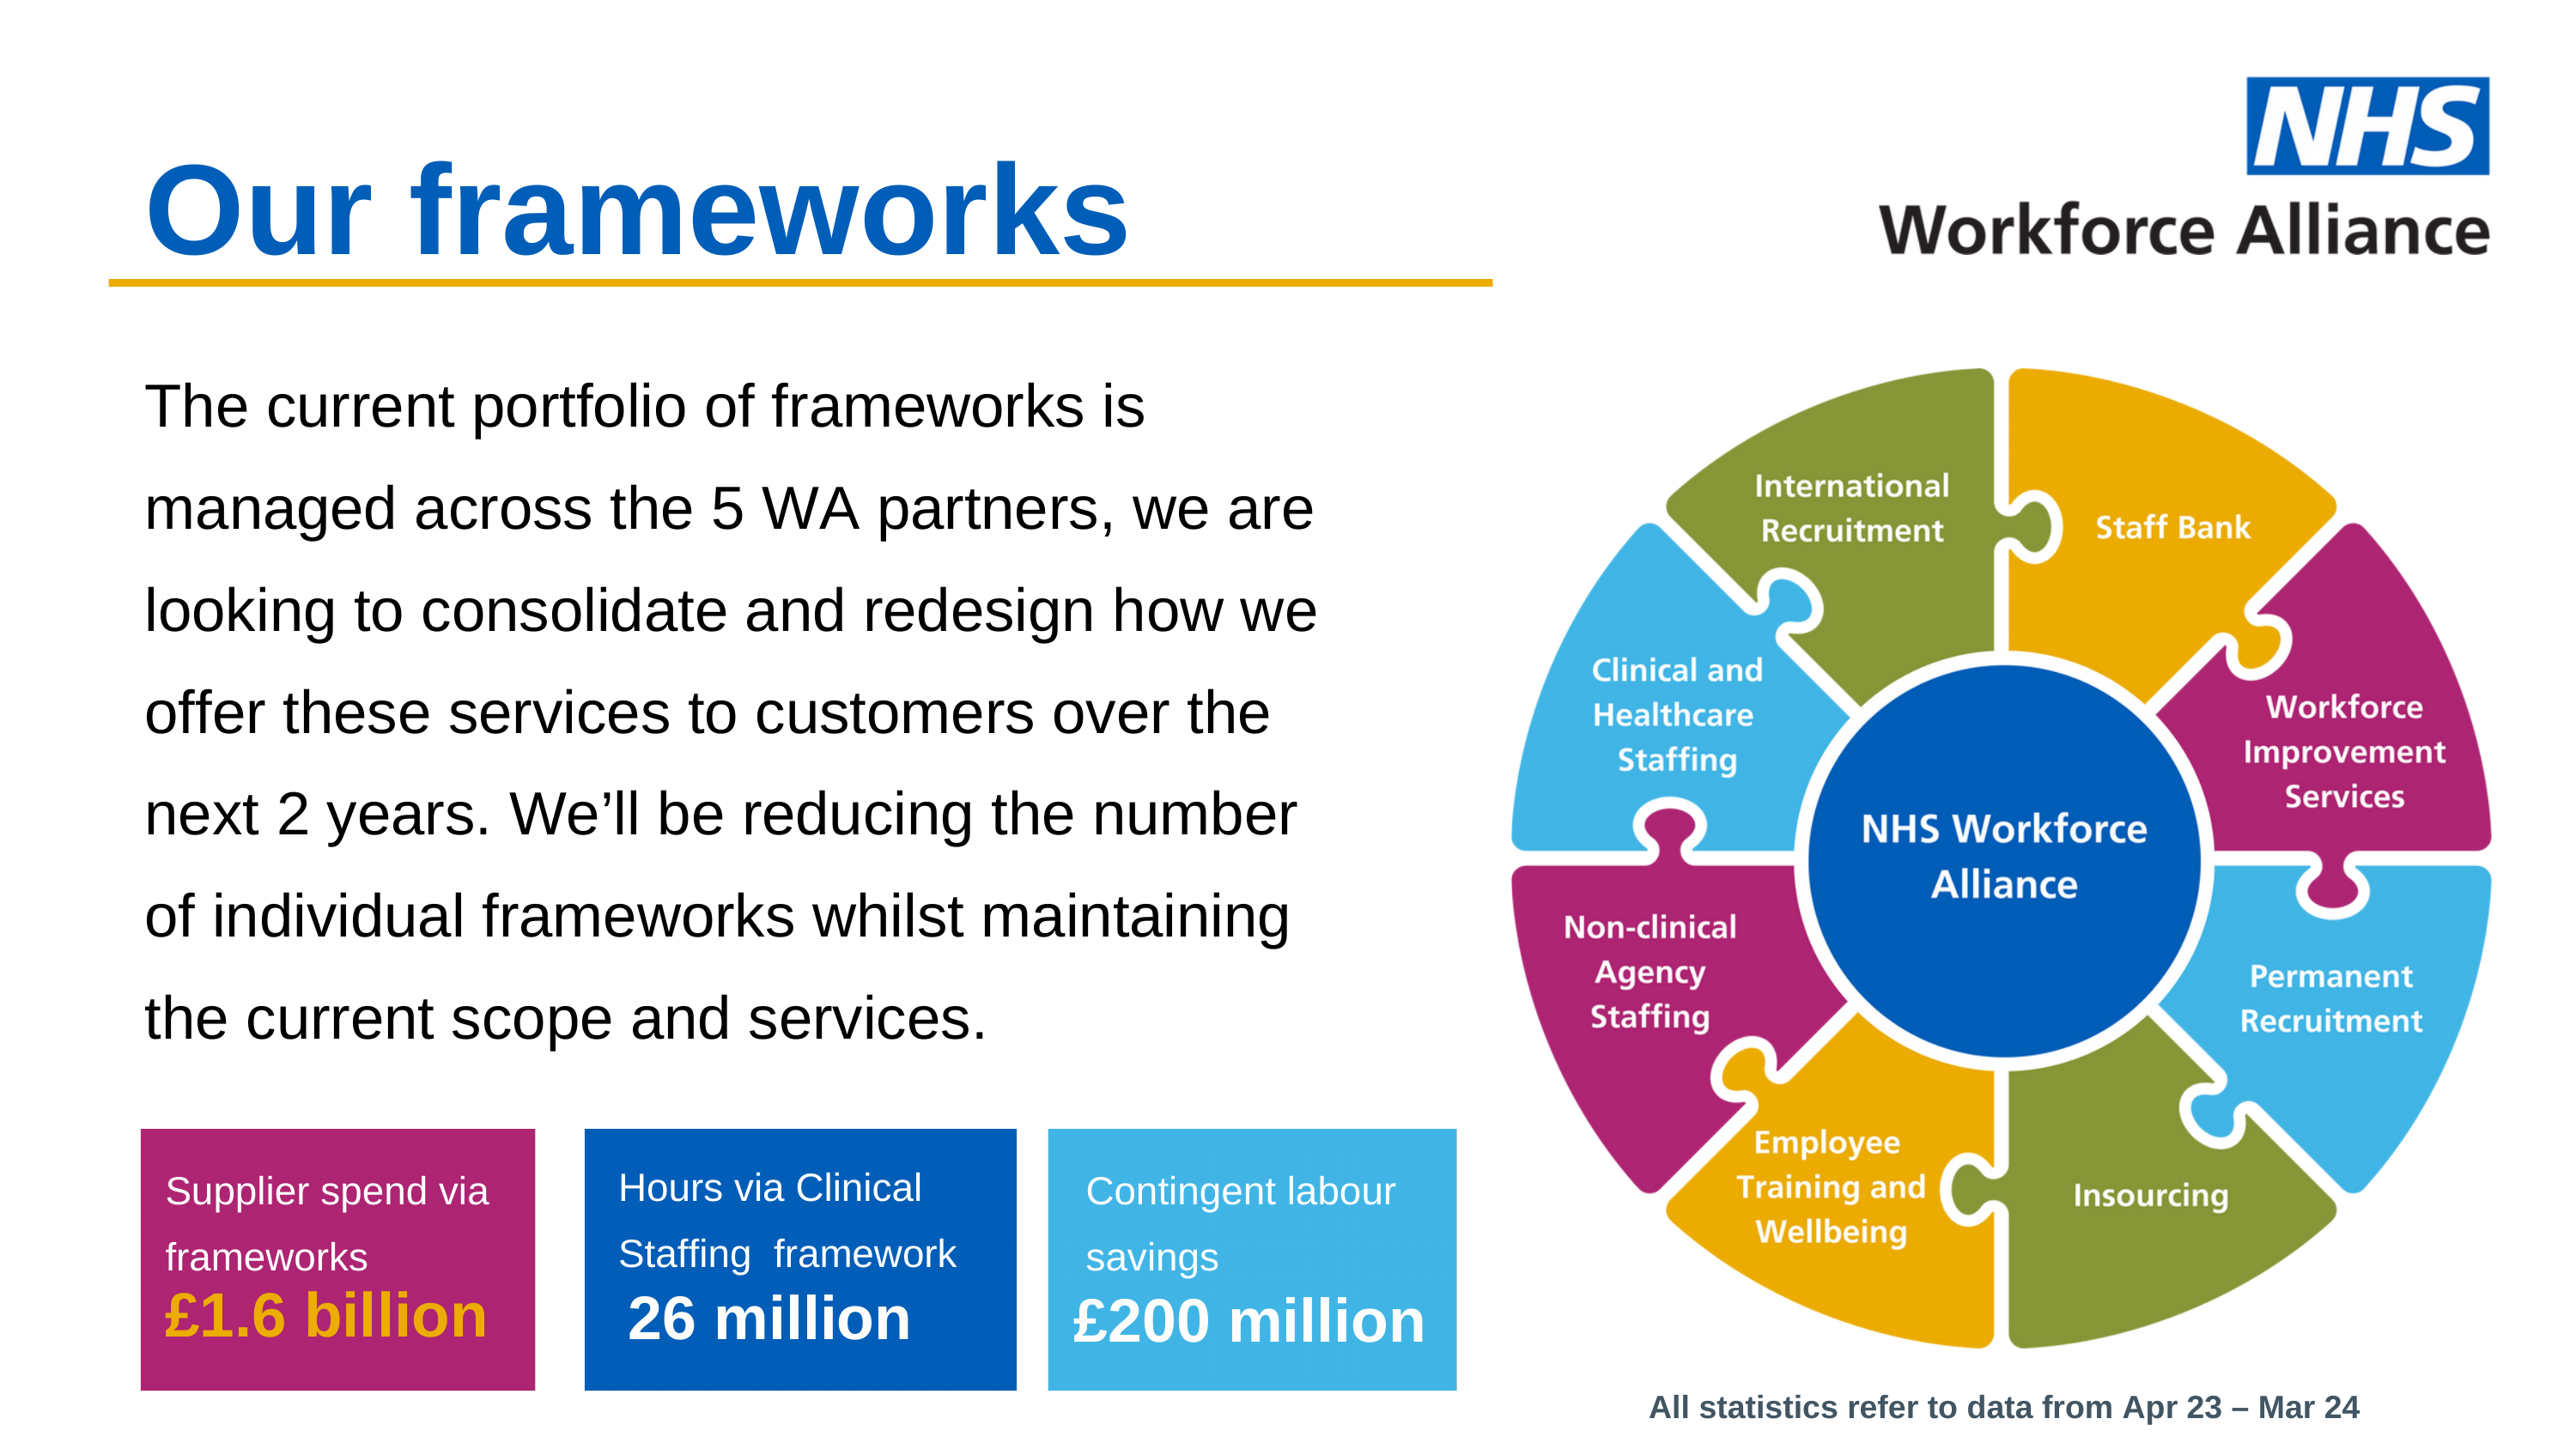

Our frameworks
The current portfolio of frameworks is managed across the 5 WA partners, we are looking to consolidate and redesign how we offer these services to customers over the next 2 years. We’ll be reducing the number of individual frameworks whilst maintaining the current scope and services.
Hours via Clinical Staffing framework
Supplier spend via frameworks
Contingent labour savings
£1.6 billion
26 million
£200 million
All statistics refer to data from Apr 23 – Mar 24